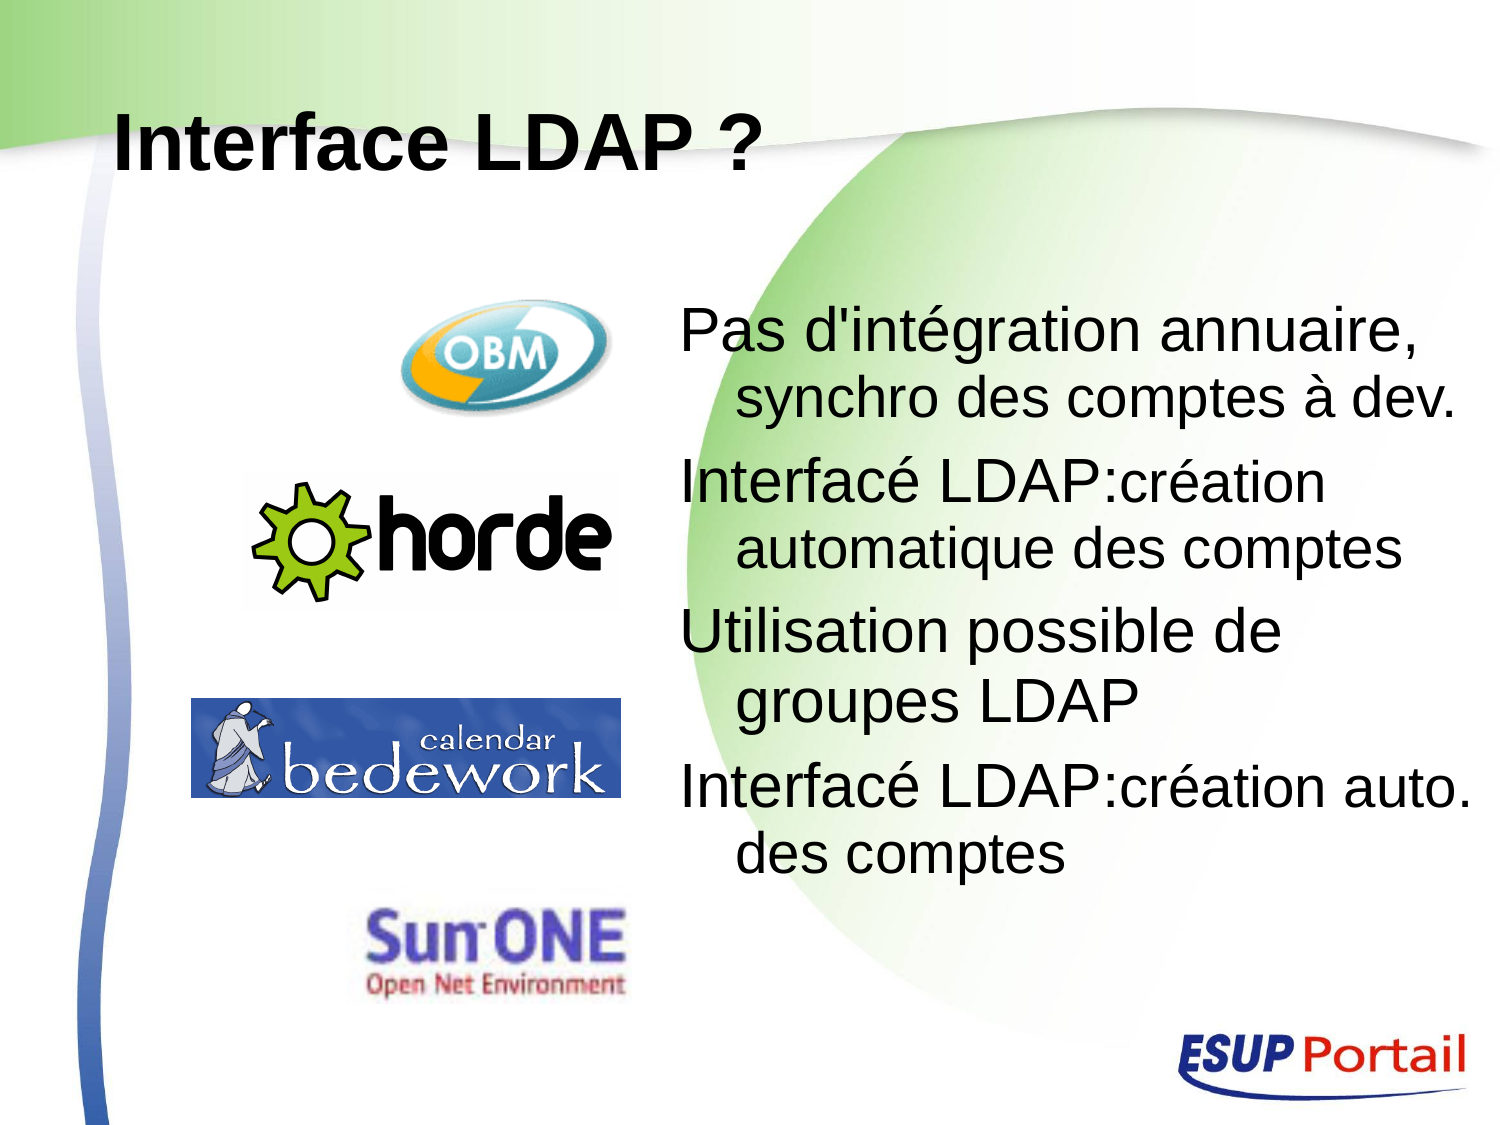

# Interface LDAP ?
Pas d'intégration annuaire, synchro des comptes à dev.
Interfacé LDAP:création automatique des comptes
Utilisation possible de groupes LDAP
Interfacé LDAP:création auto. des comptes